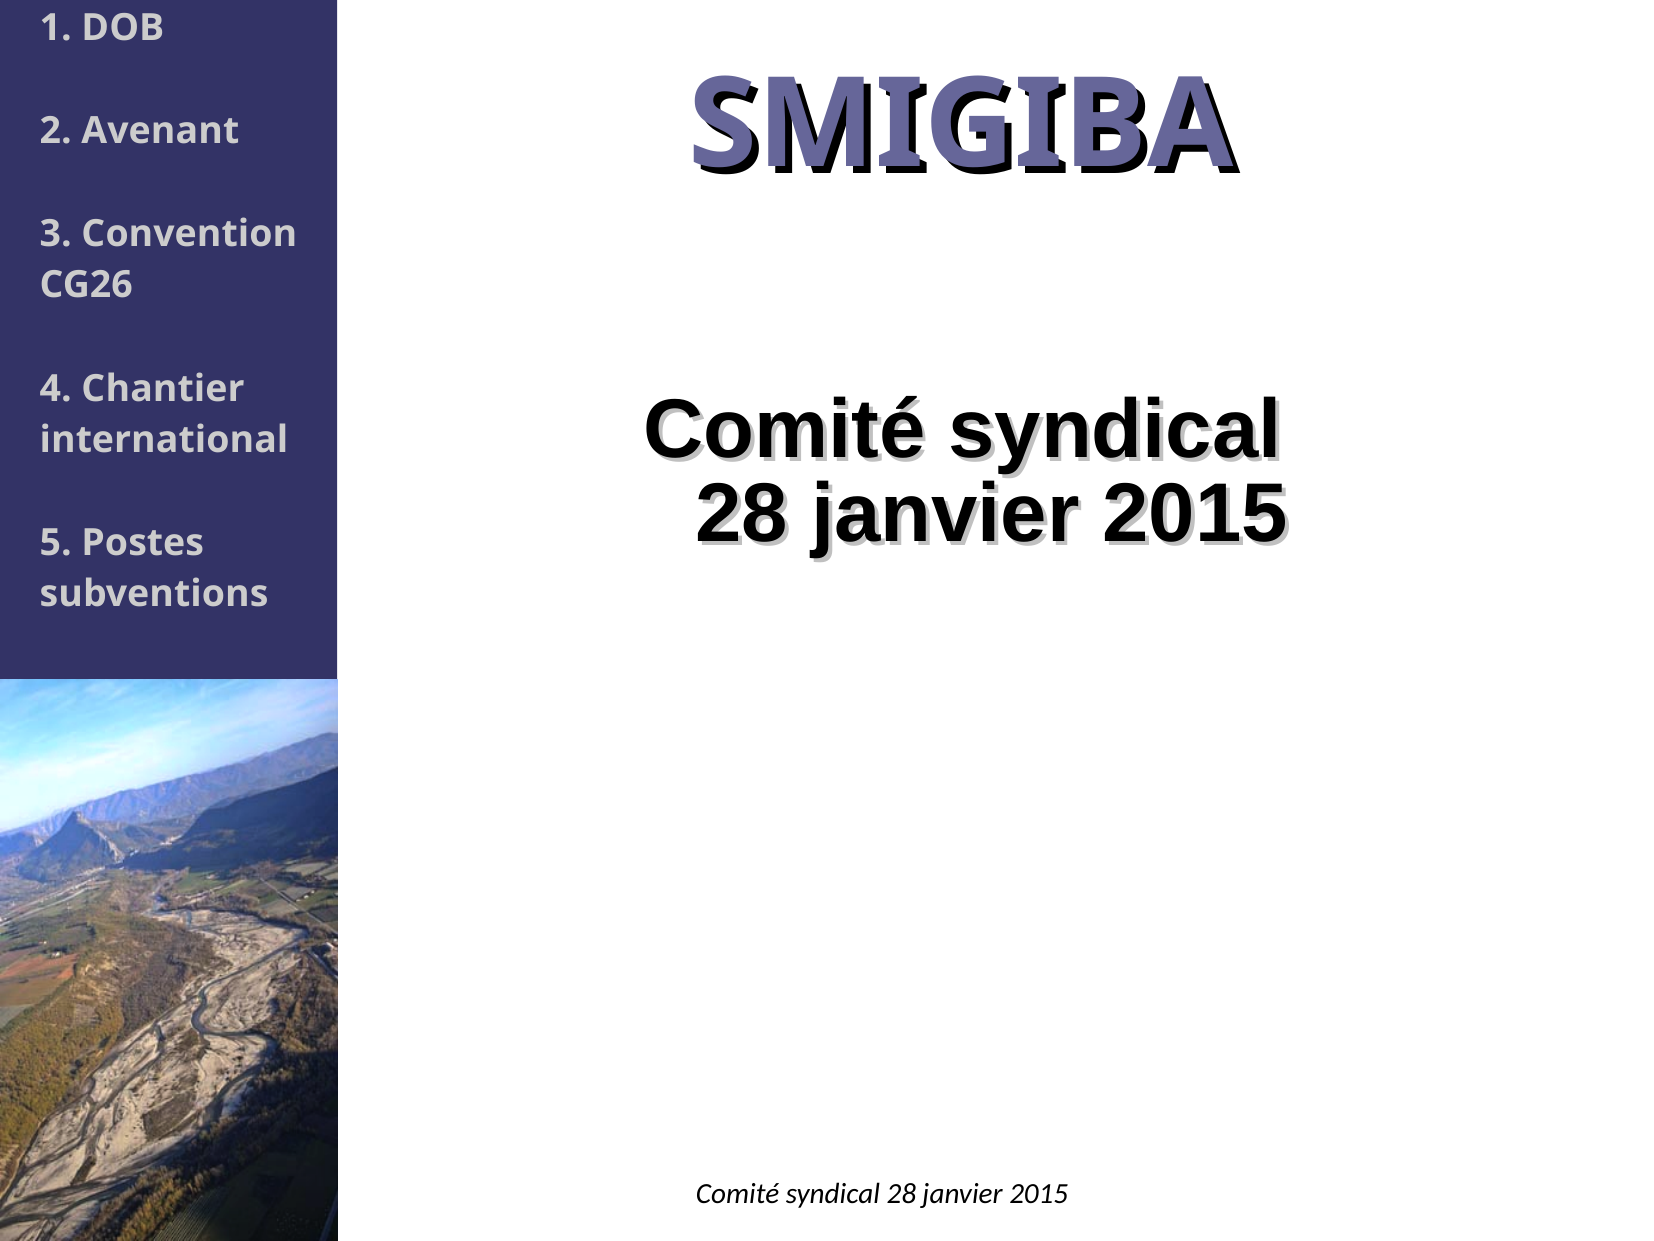

1. DOB
2. Avenant
3. Convention CG26
4. Chantier international
5. Postes subventions
6. Natura
SMIGIBA
Comité syndical
28 janvier 2015